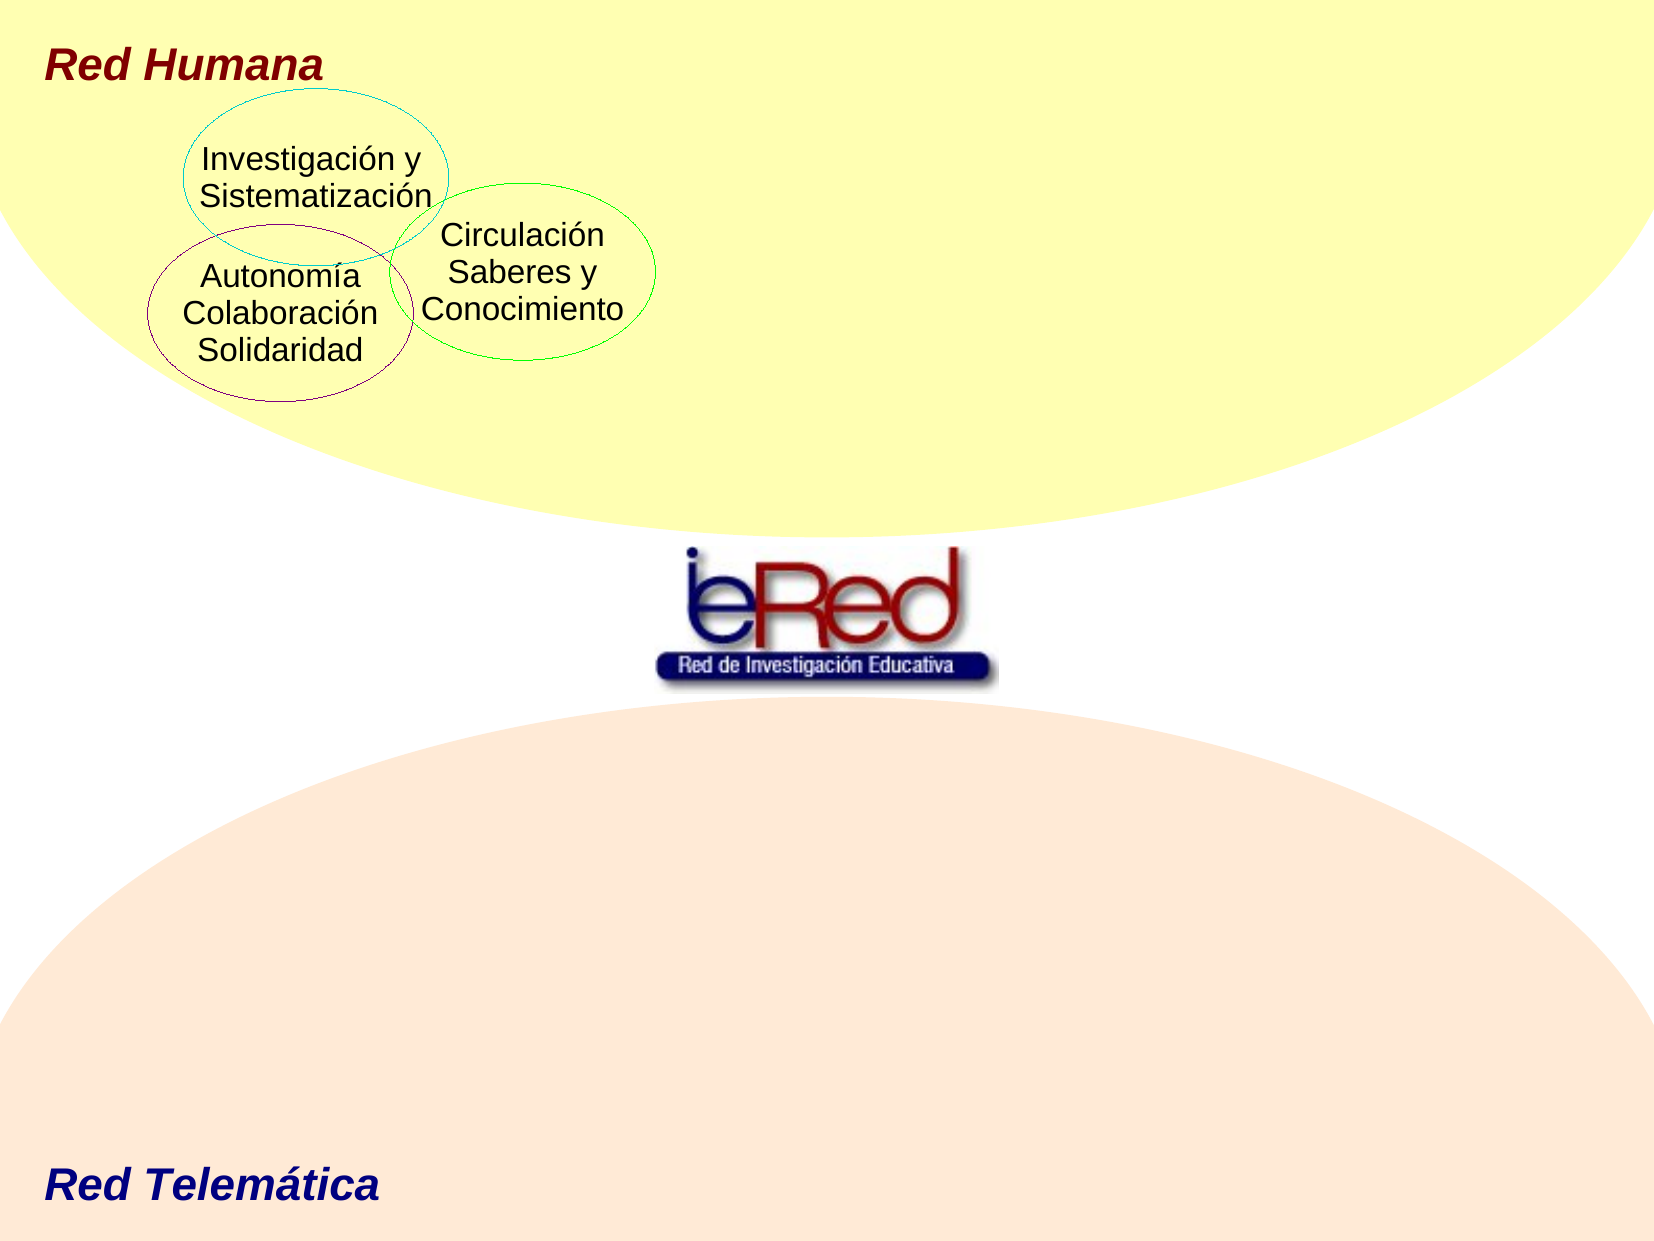

Red Humana
Investigación y
Sistematización
Circulación
Saberes y
Conocimiento
Autonomía
Colaboración
Solidaridad
Red Telemática